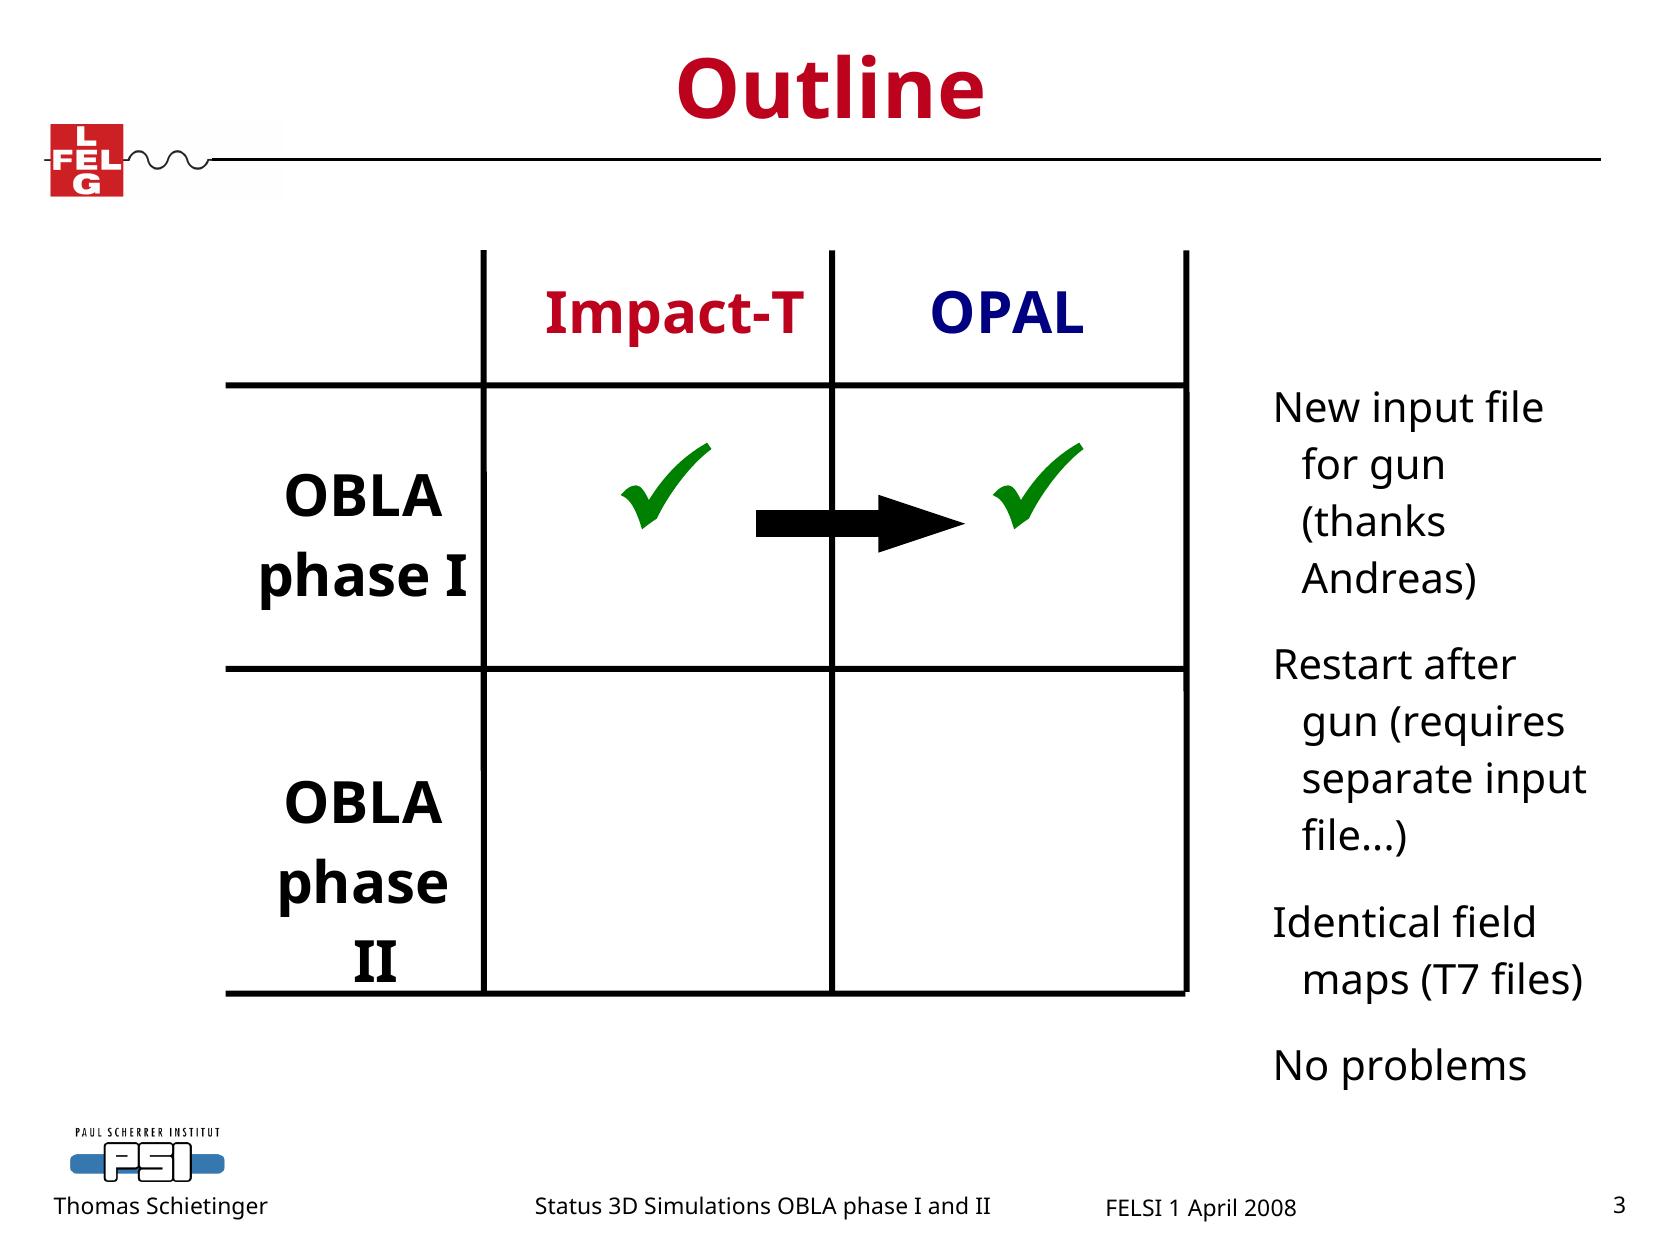

# Outline
Impact-T
OPAL
New input file for gun (thanks Andreas)
Restart after gun (requires separate input file...)
Identical field maps (T7 files)
No problems
OBLA
phase I
✓
✓
OBLA
phase II